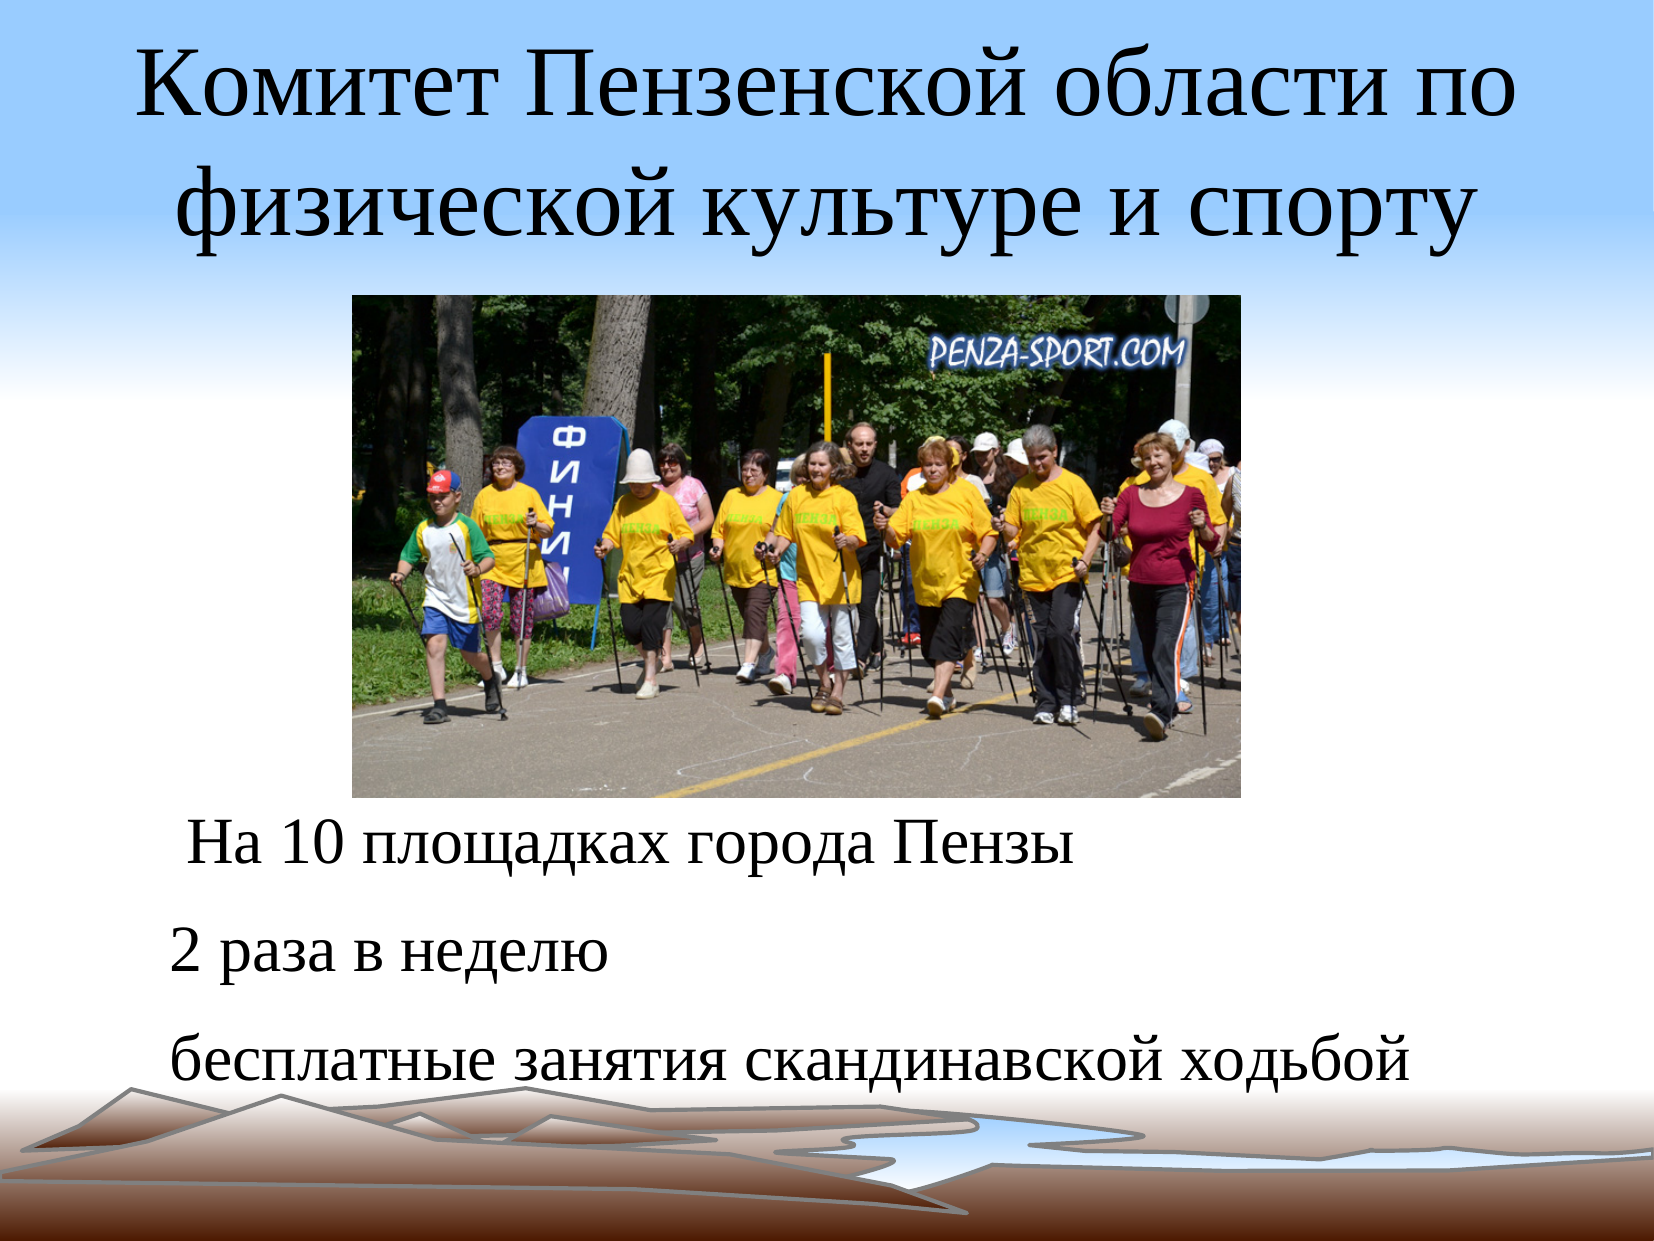

# Комитет Пензенской области по физической культуре и спорту
 На 10 площадках города Пензы
2 раза в неделю
бесплатные занятия cкандинавской ходьбой